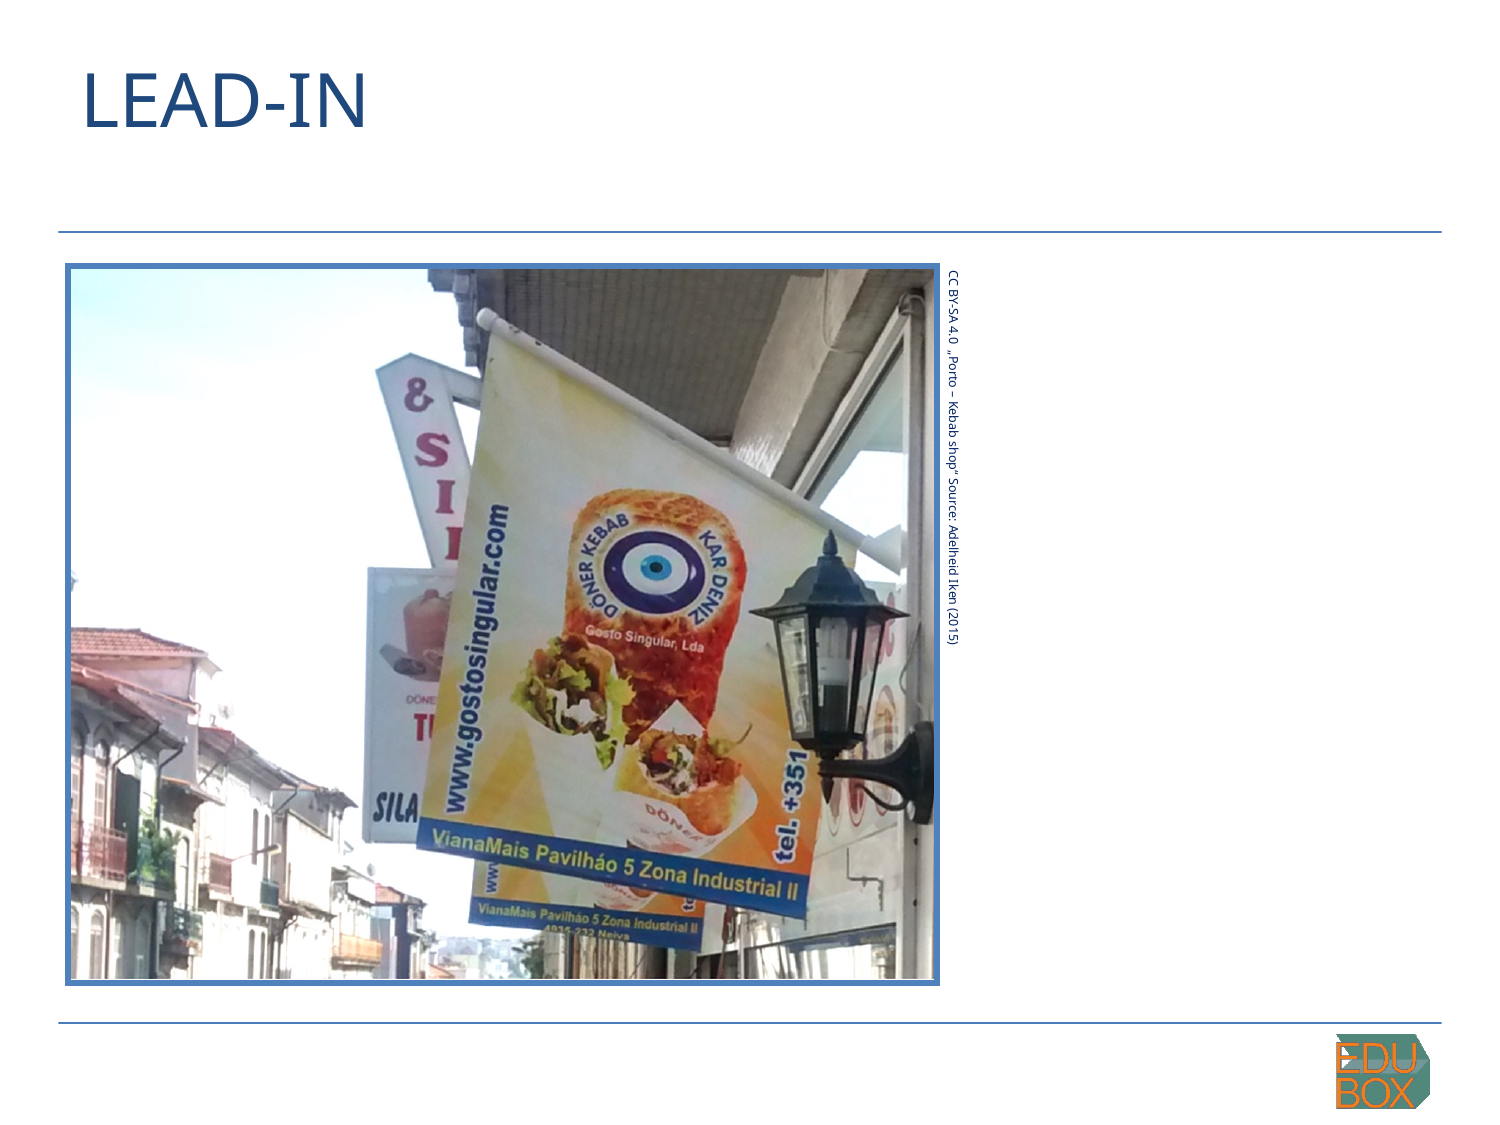

# LEAD-IN
CC BY-SA 4.0 „Porto – Kebab shop“ Source: Adelheid Iken (2015)